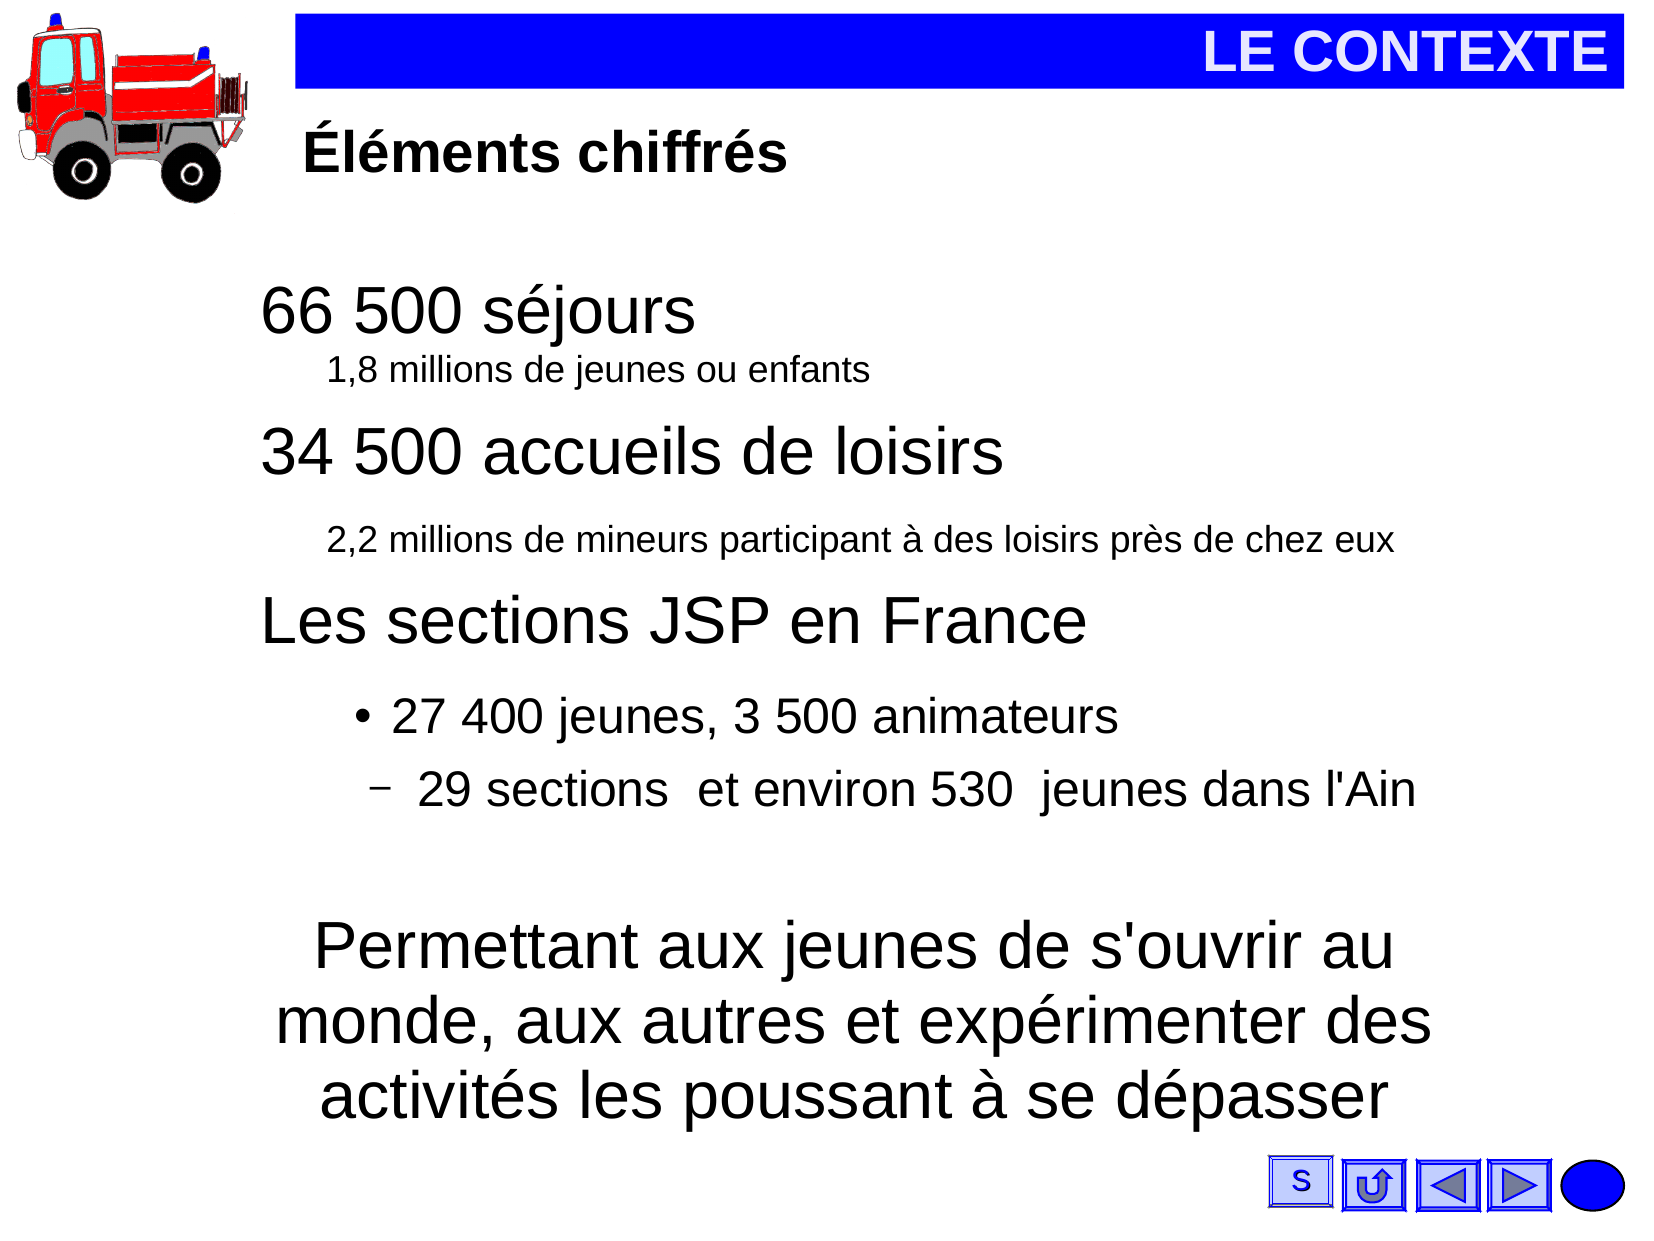

LE CONTEXTE
Éléments chiffrés
# 66 500 séjours
1,8 millions de jeunes ou enfants
34 500 accueils de loisirs
2,2 millions de mineurs participant à des loisirs près de chez eux
Les sections JSP en France
27 400 jeunes, 3 500 animateurs
29 sections et environ 530 jeunes dans l'Ain
Permettant aux jeunes de s'ouvrir au monde, aux autres et expérimenter des activités les poussant à se dépasser